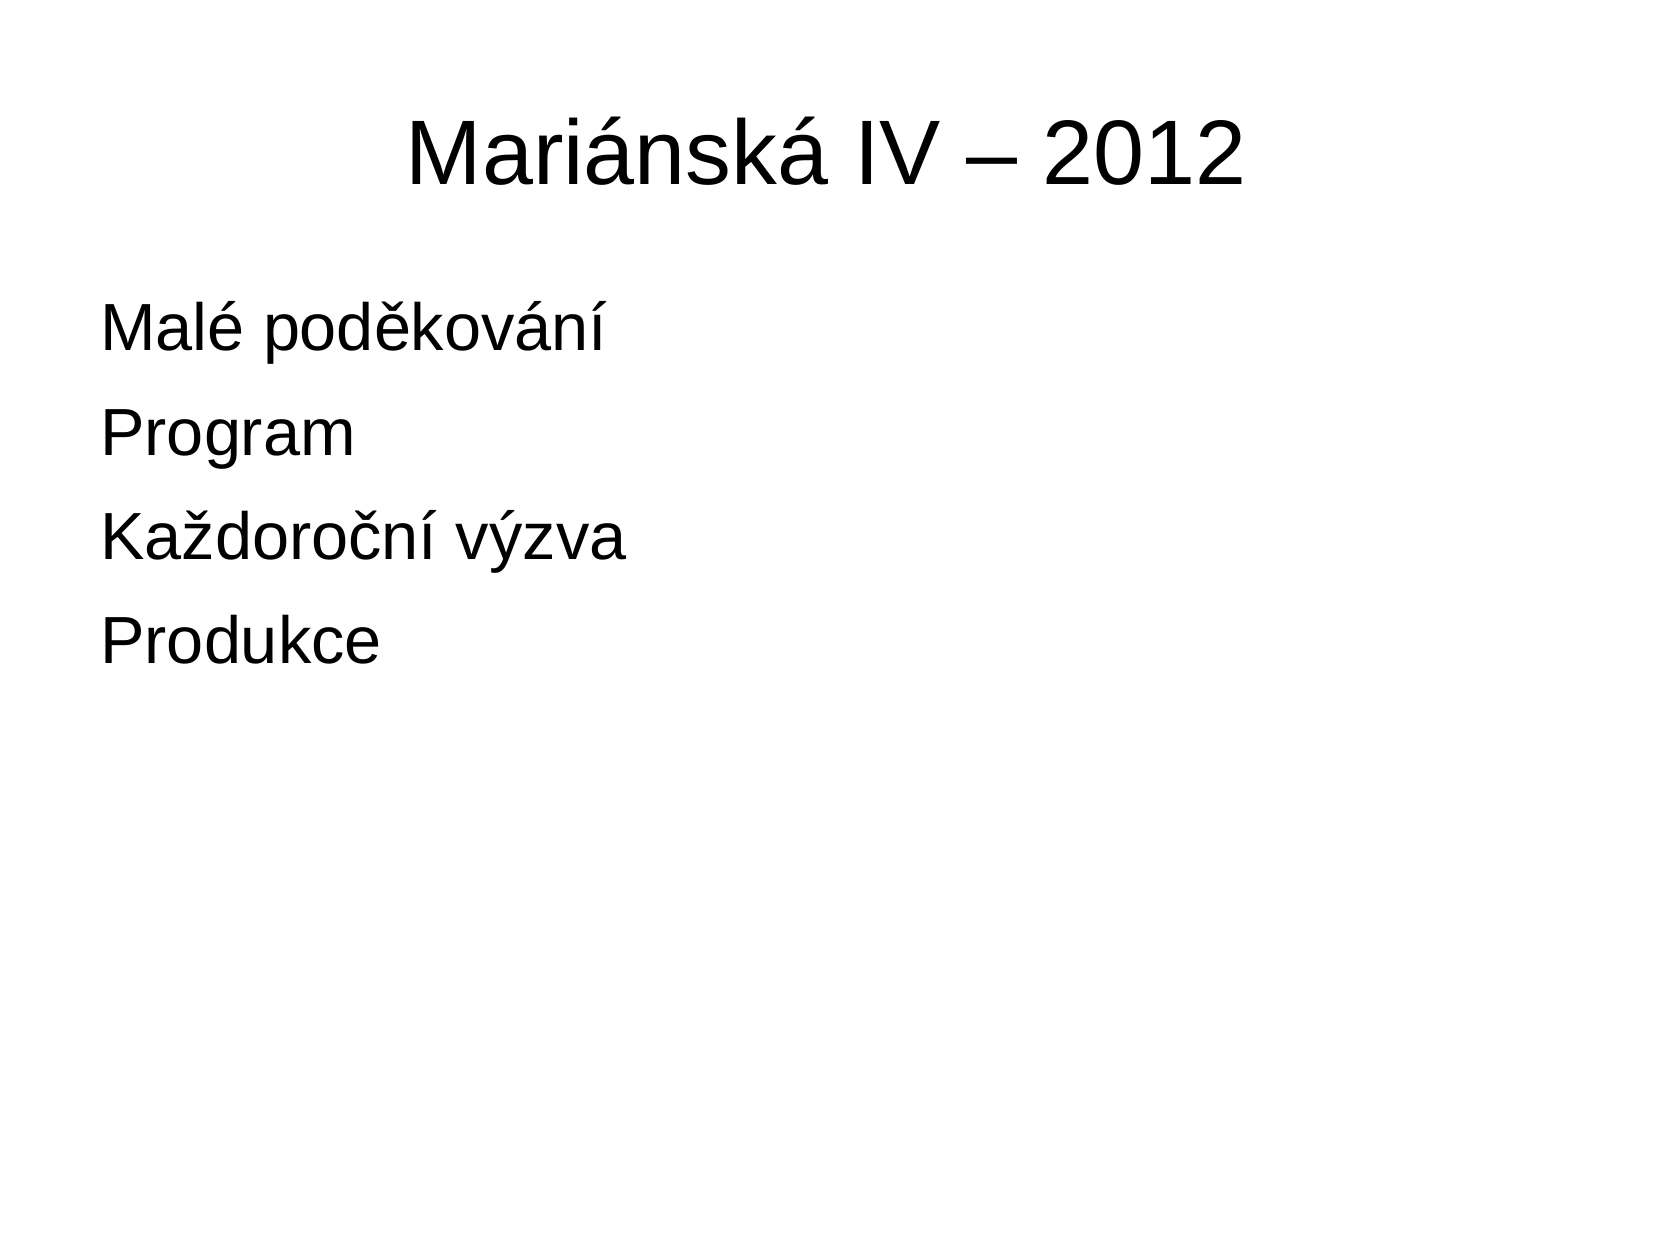

# Mariánská IV – 2012
Malé poděkování
Program
Každoroční výzva
Produkce